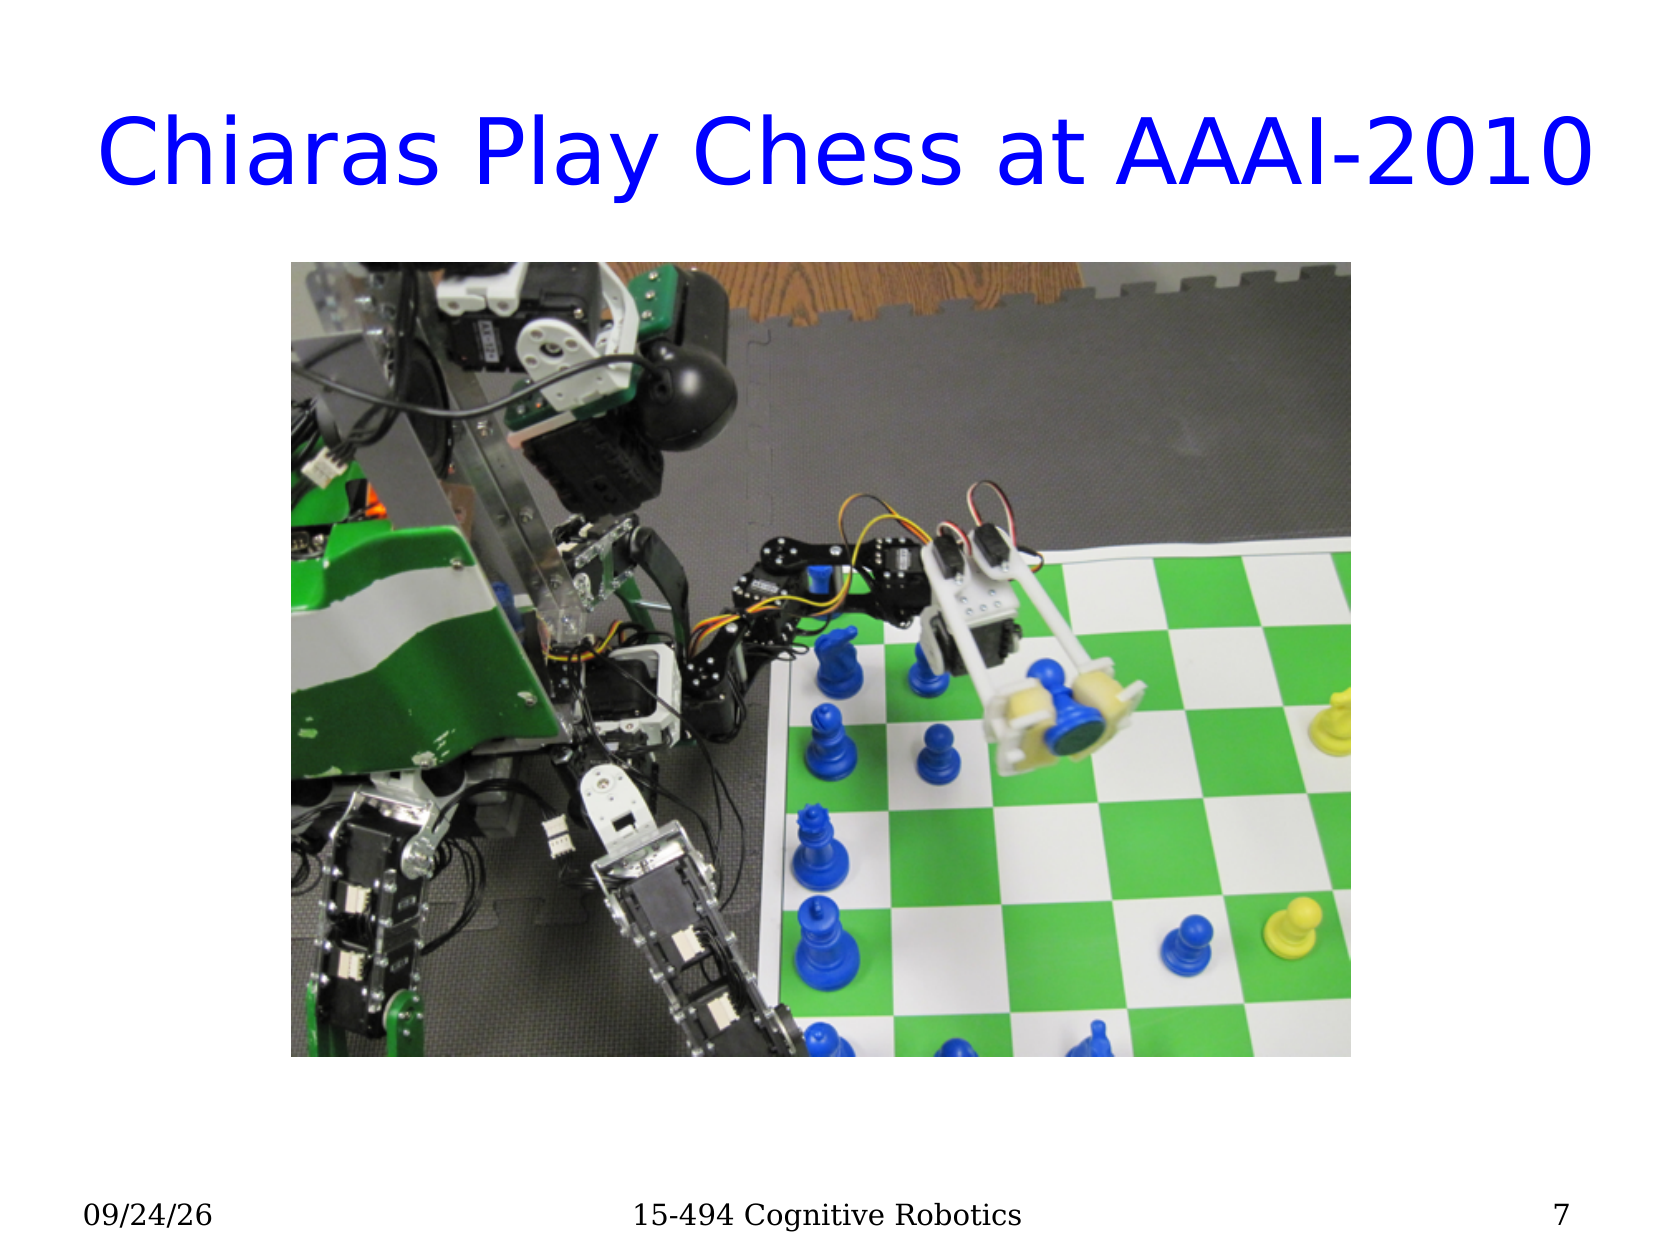

# Chiaras Play Chess at AAAI-2010
15-494 Cognitive Robotics
7